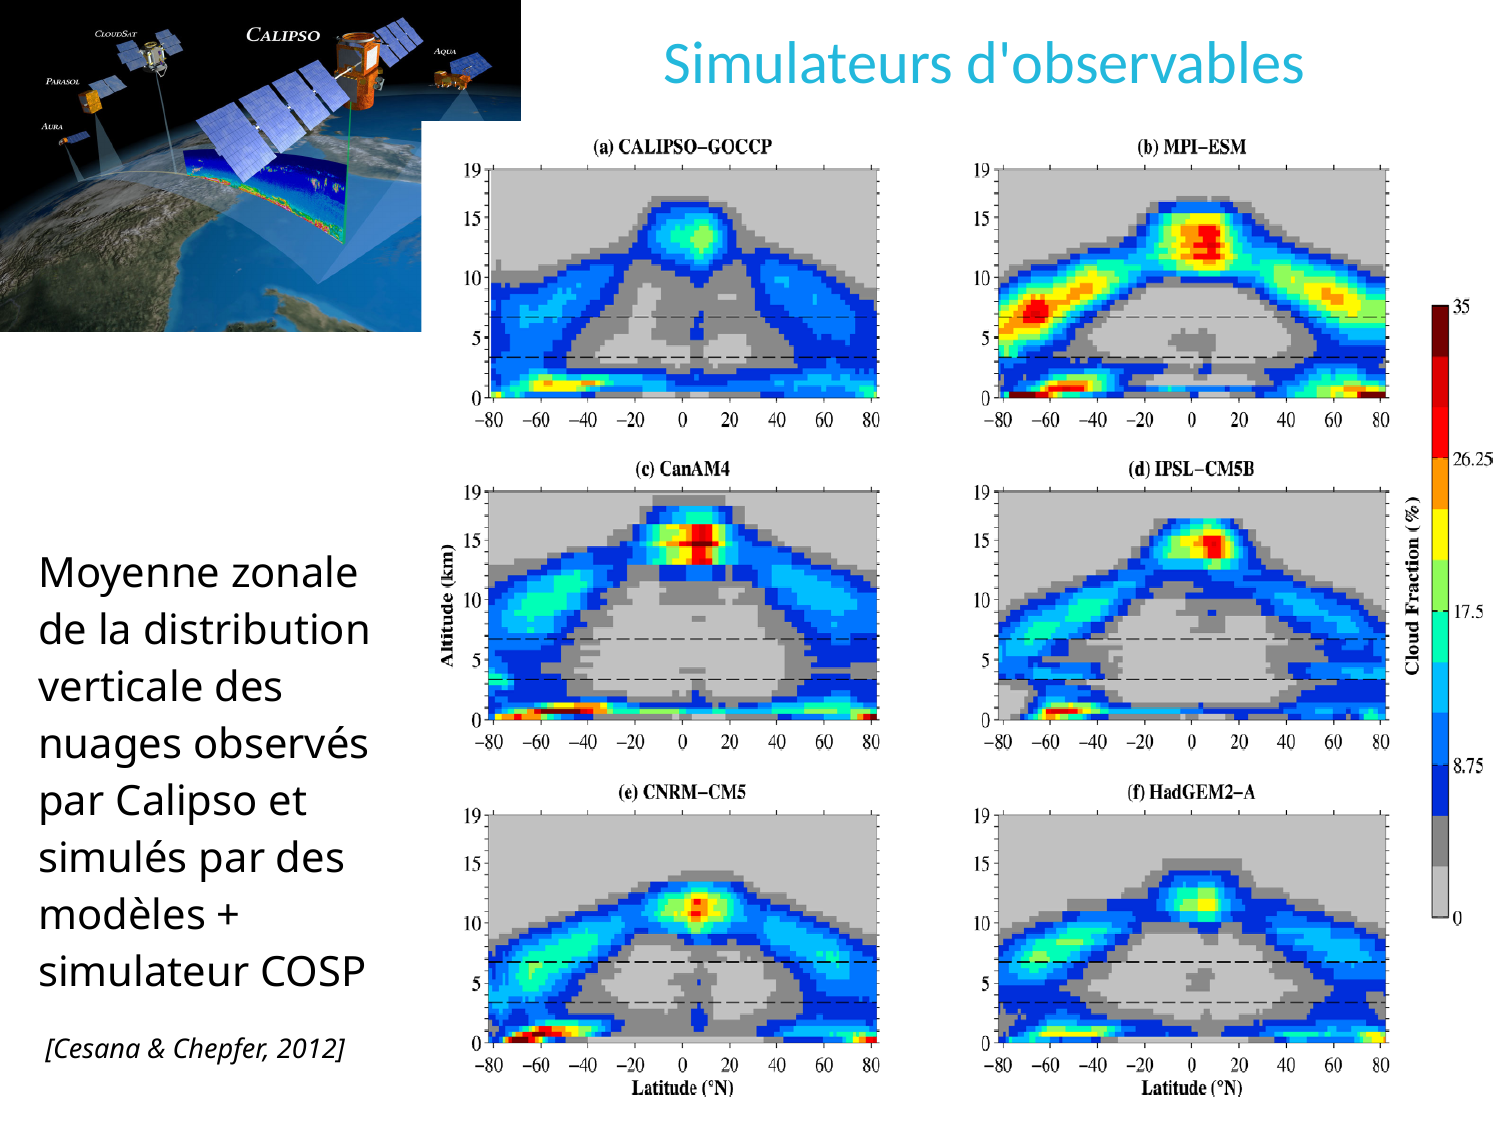

# Simulateurs d'observables
Moyenne zonale de la distribution verticale des nuages observés par Calipso et simulés par des modèles + simulateur COSP
[Cesana & Chepfer, 2012]